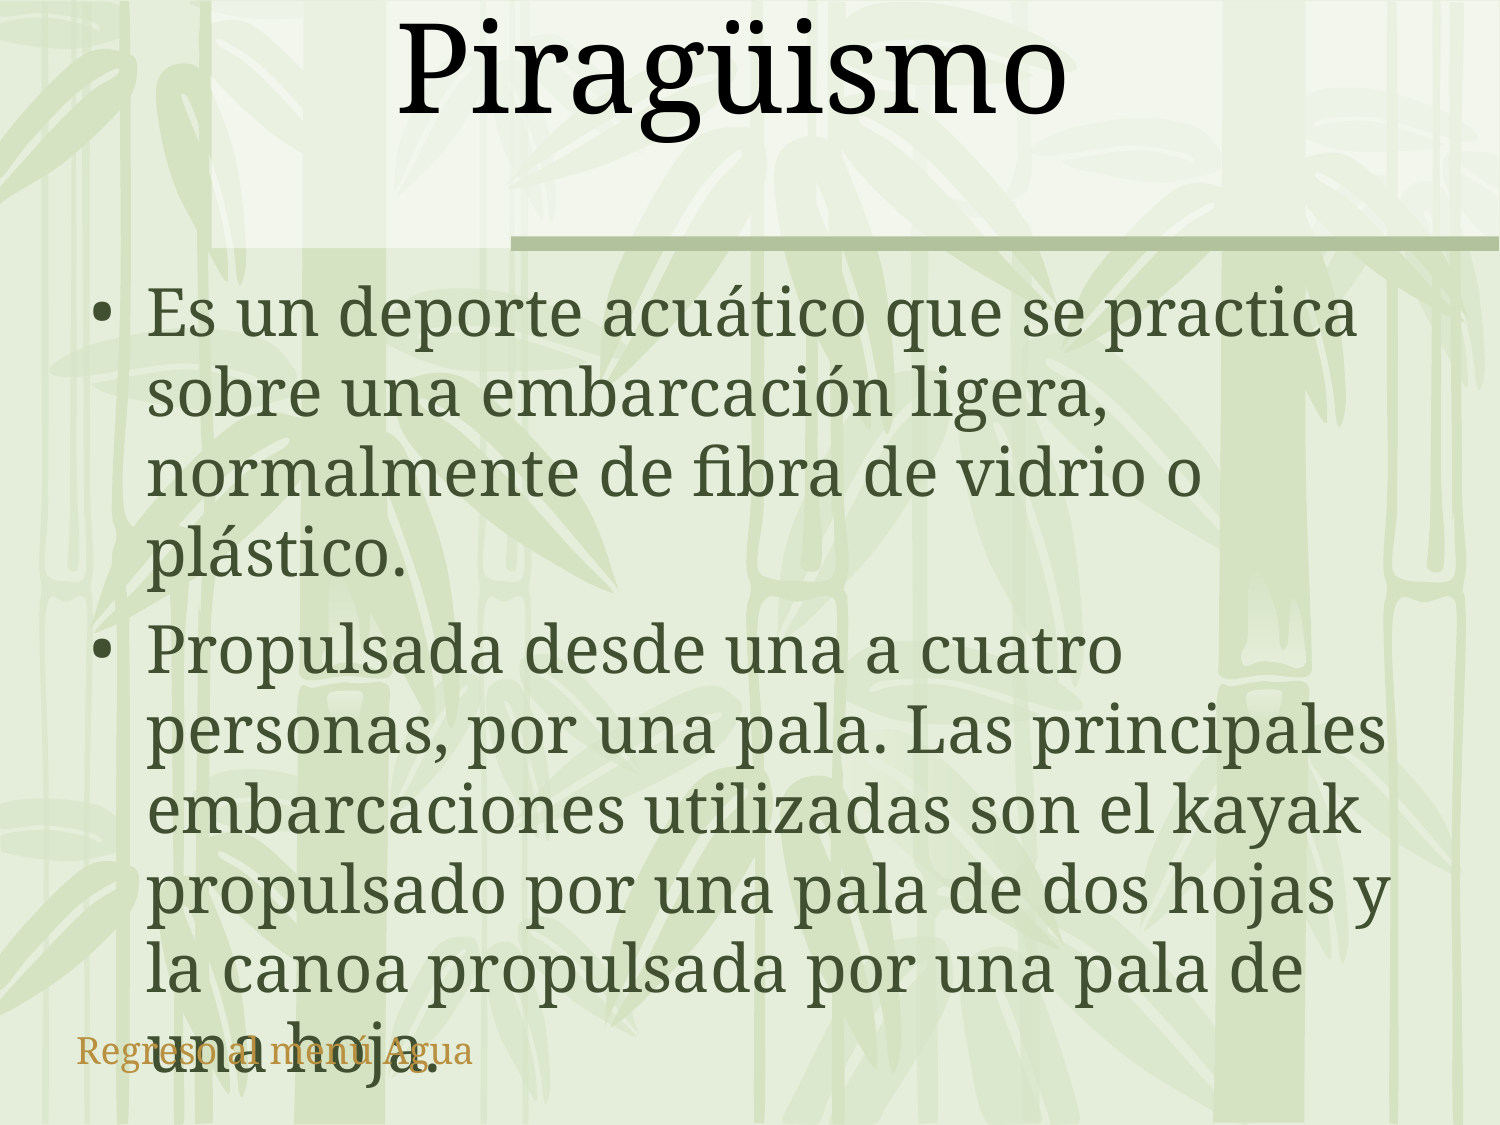

# Piragüismo
Es un deporte acuático que se practica sobre una embarcación ligera, normalmente de fibra de vidrio o plástico.
Propulsada desde una a cuatro personas, por una pala. Las principales embarcaciones utilizadas son el kayak propulsado por una pala de dos hojas y la canoa propulsada por una pala de una hoja.
Regreso al menú Agua